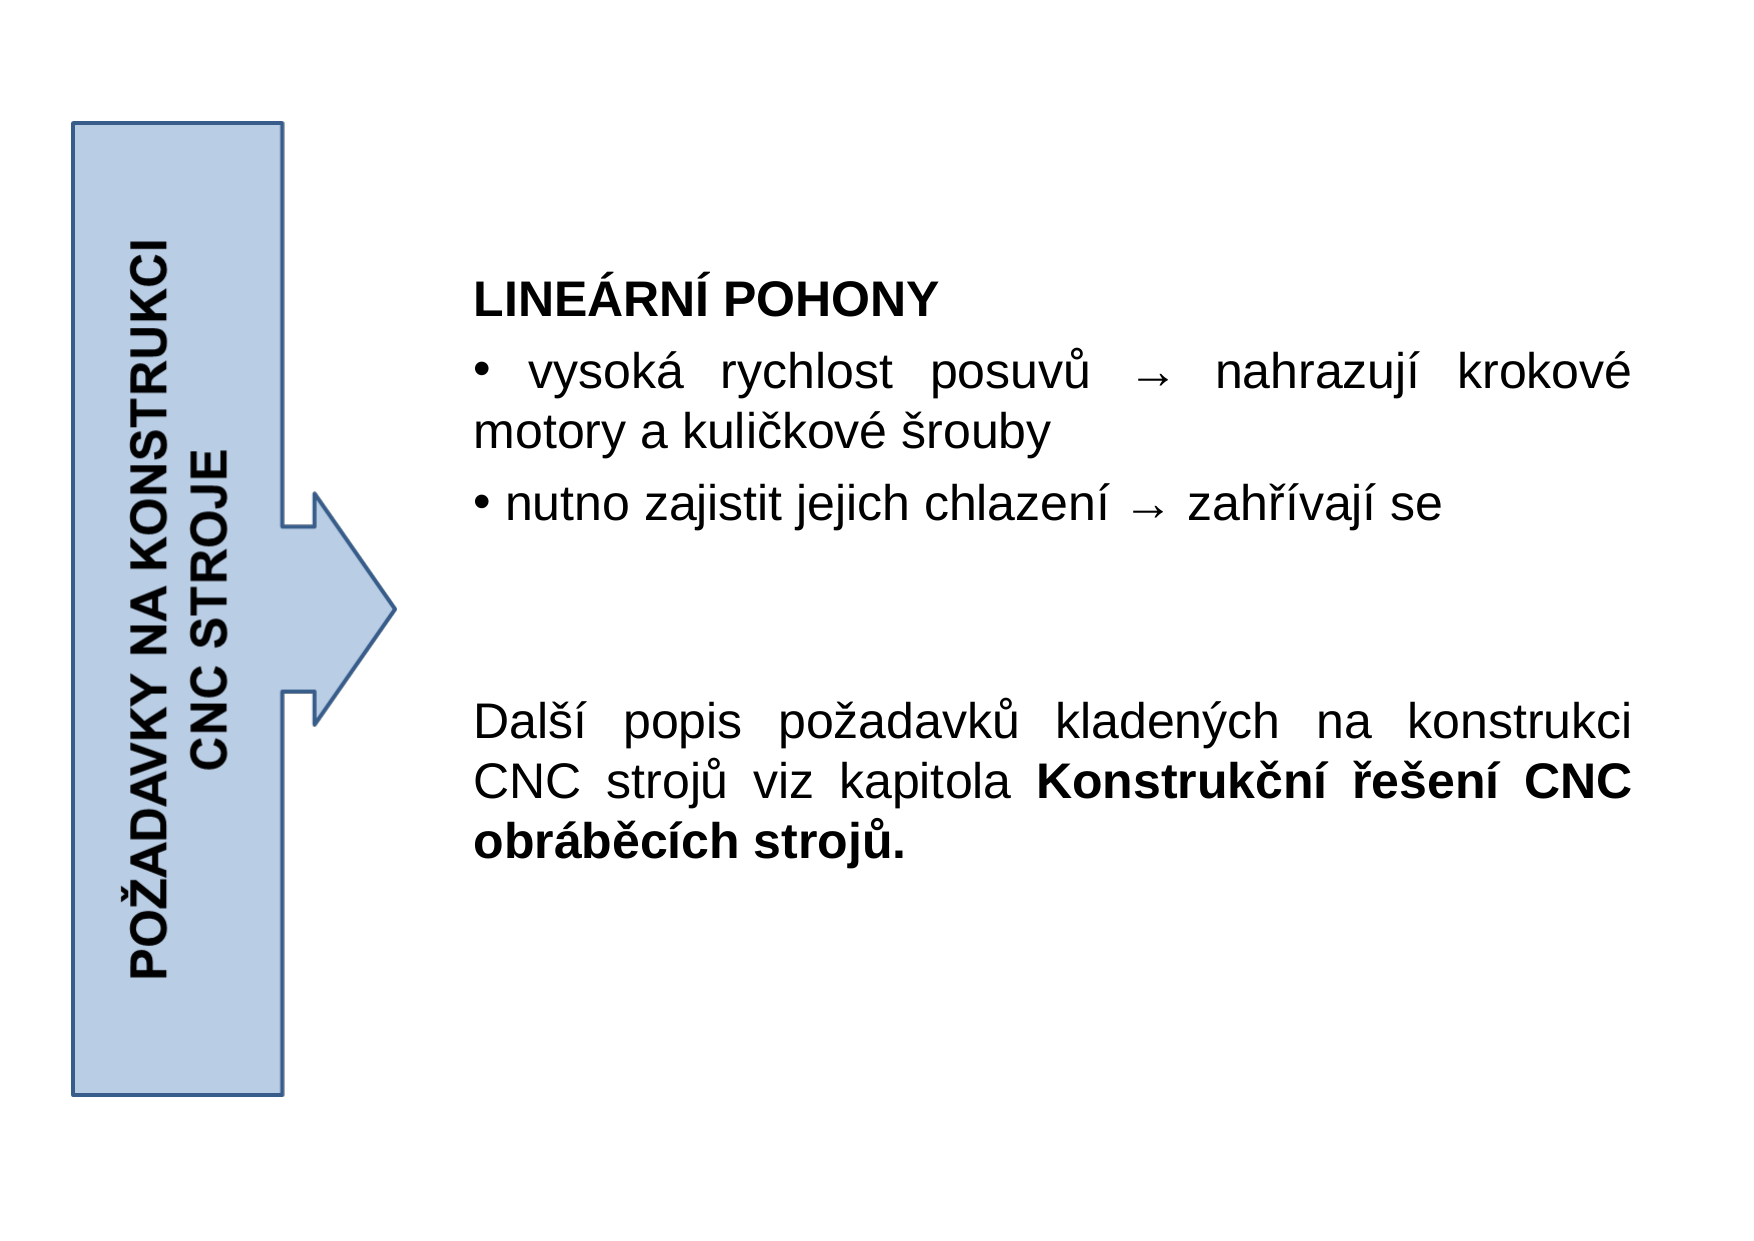

LINEÁRNÍ POHONY
 vysoká rychlost posuvů → nahrazují krokové motory a kuličkové šrouby
 nutno zajistit jejich chlazení → zahřívají se
Další popis požadavků kladených na konstrukci CNC strojů viz kapitola Konstrukční řešení CNC obráběcích strojů.